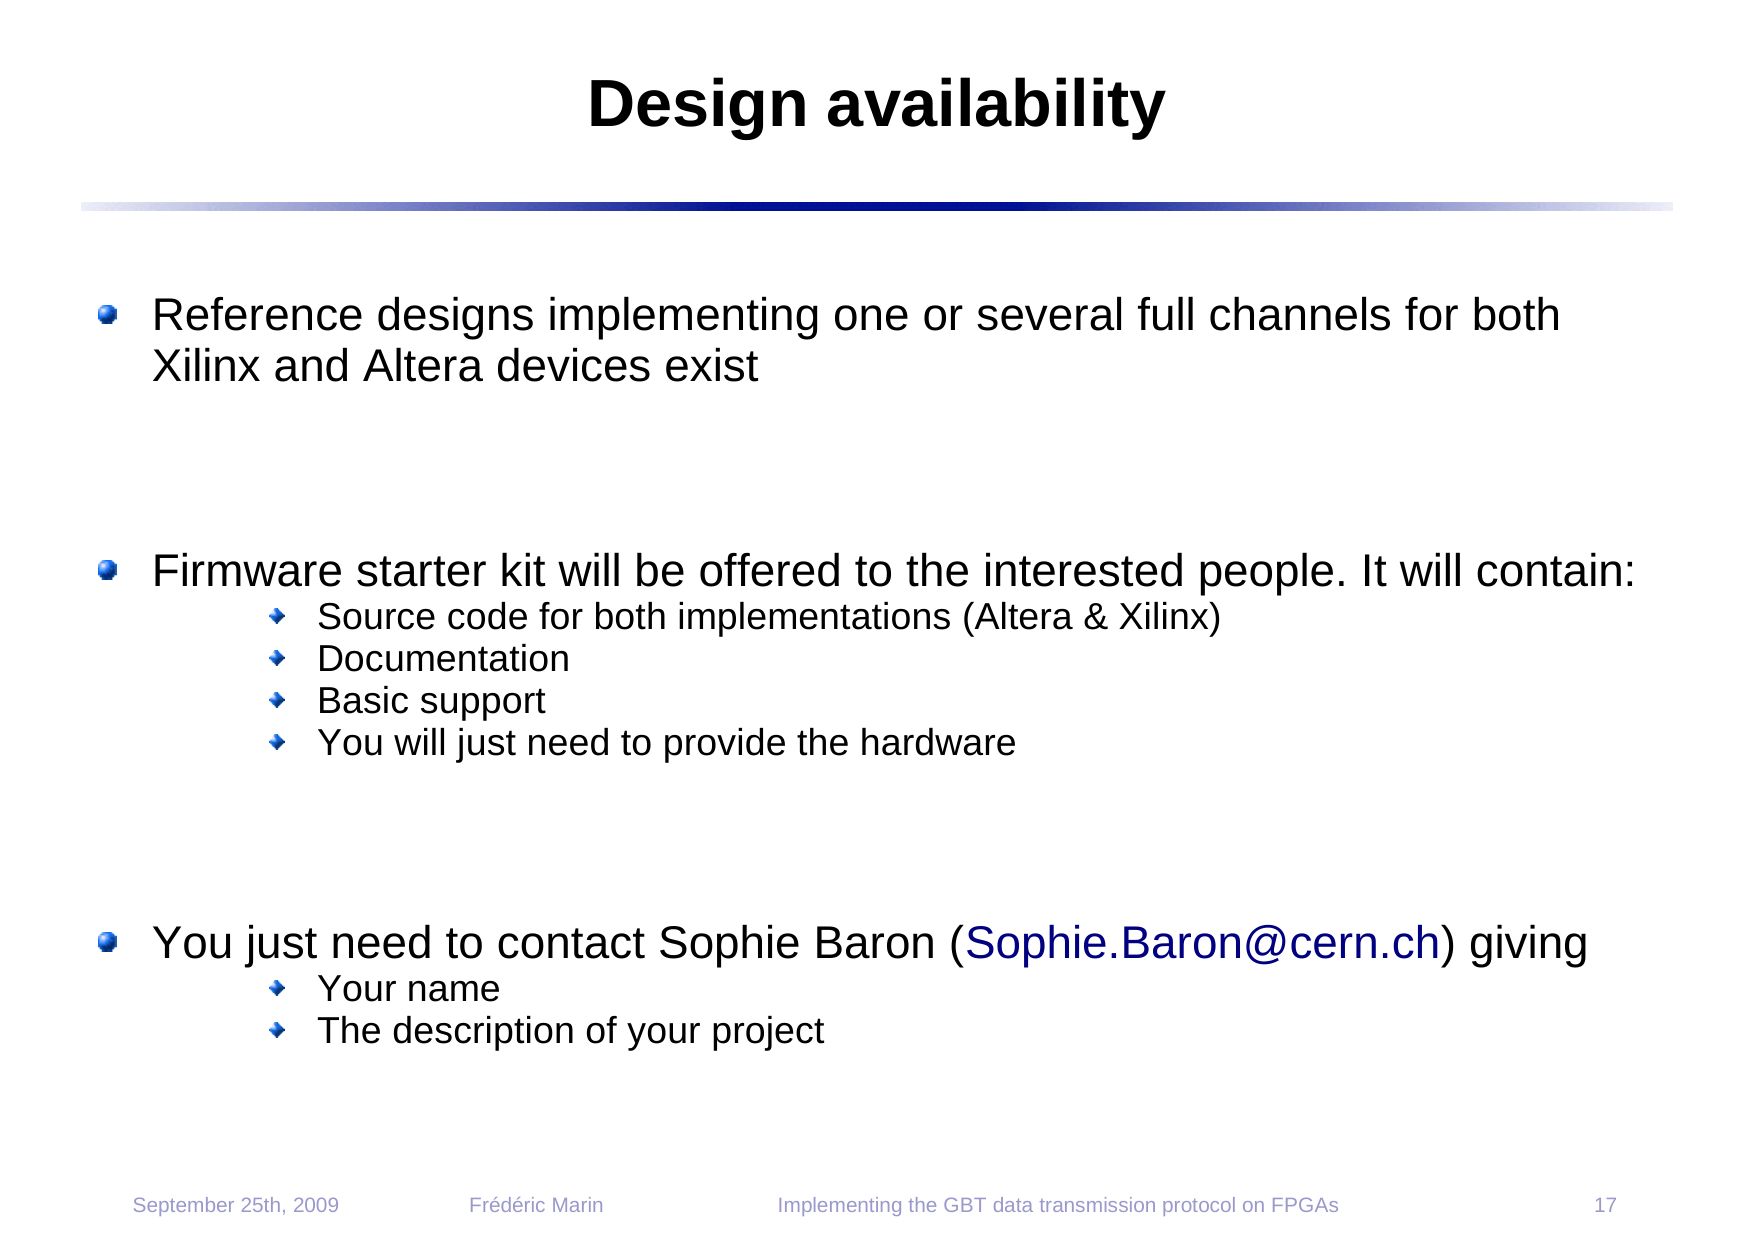

# Design availability
Reference designs implementing one or several full channels for both Xilinx and Altera devices exist
Firmware starter kit will be offered to the interested people. It will contain:
Source code for both implementations (Altera & Xilinx)
Documentation
Basic support
You will just need to provide the hardware
You just need to contact Sophie Baron (Sophie.Baron@cern.ch) giving
Your name
The description of your project